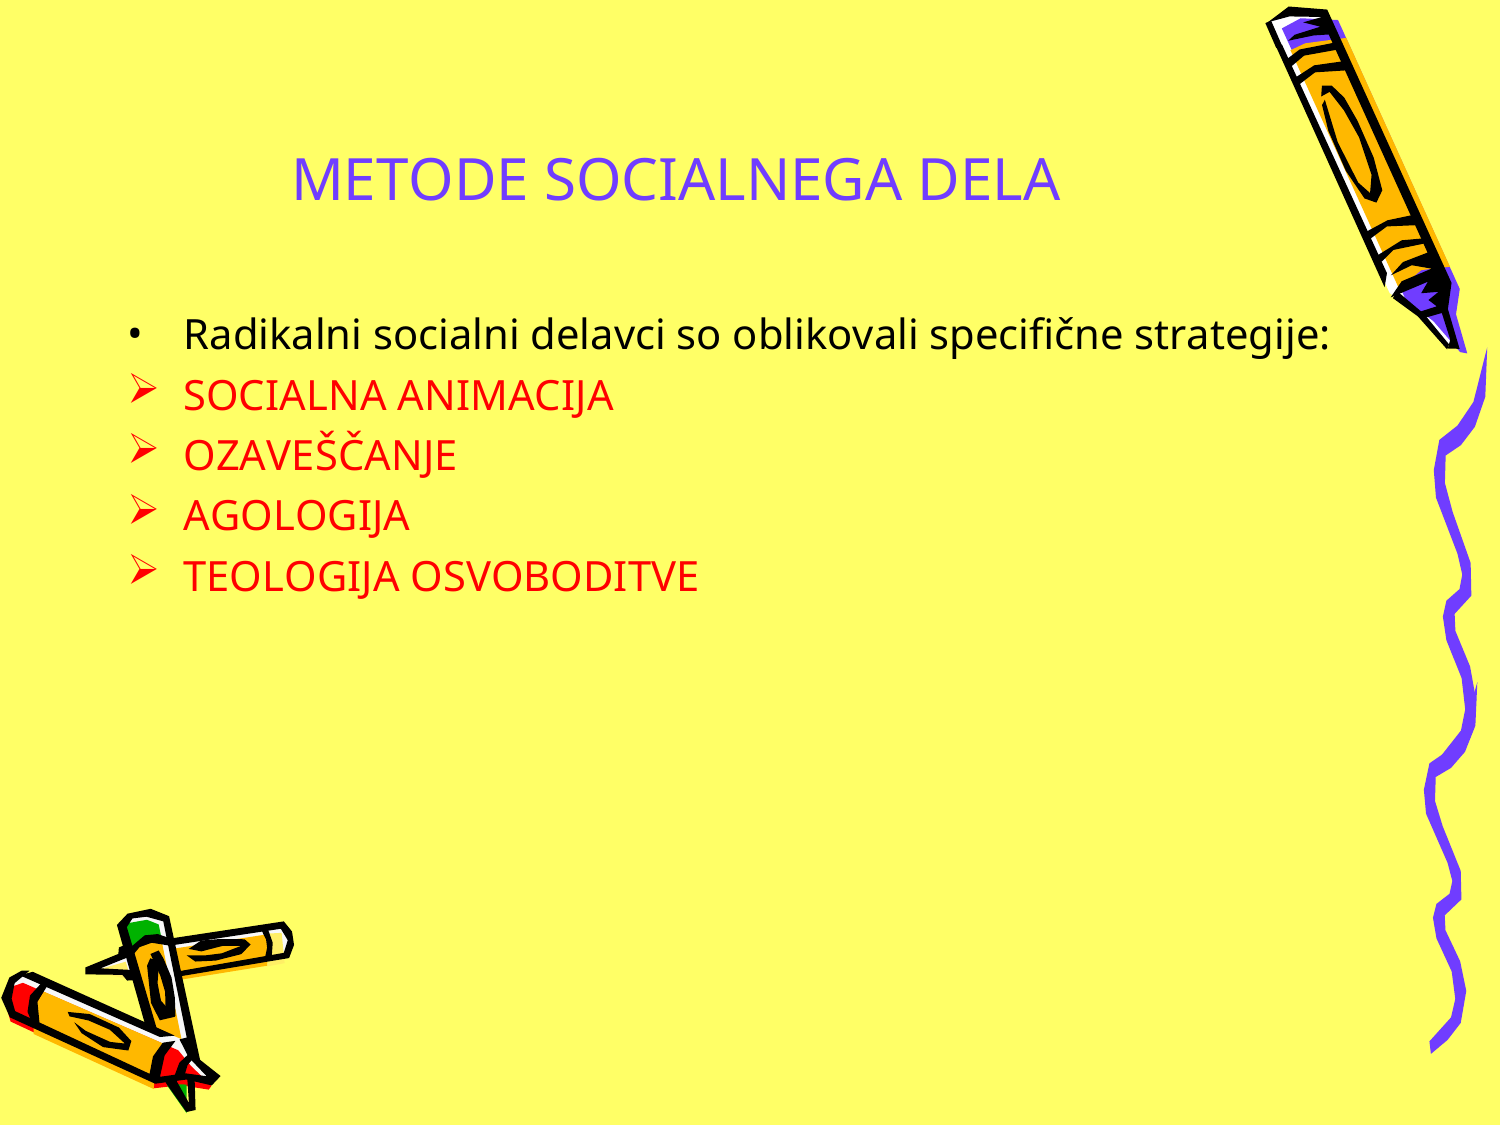

# METODE SOCIALNEGA DELA
Radikalni socialni delavci so oblikovali specifične strategije:
SOCIALNA ANIMACIJA
OZAVEŠČANJE
AGOLOGIJA
TEOLOGIJA OSVOBODITVE